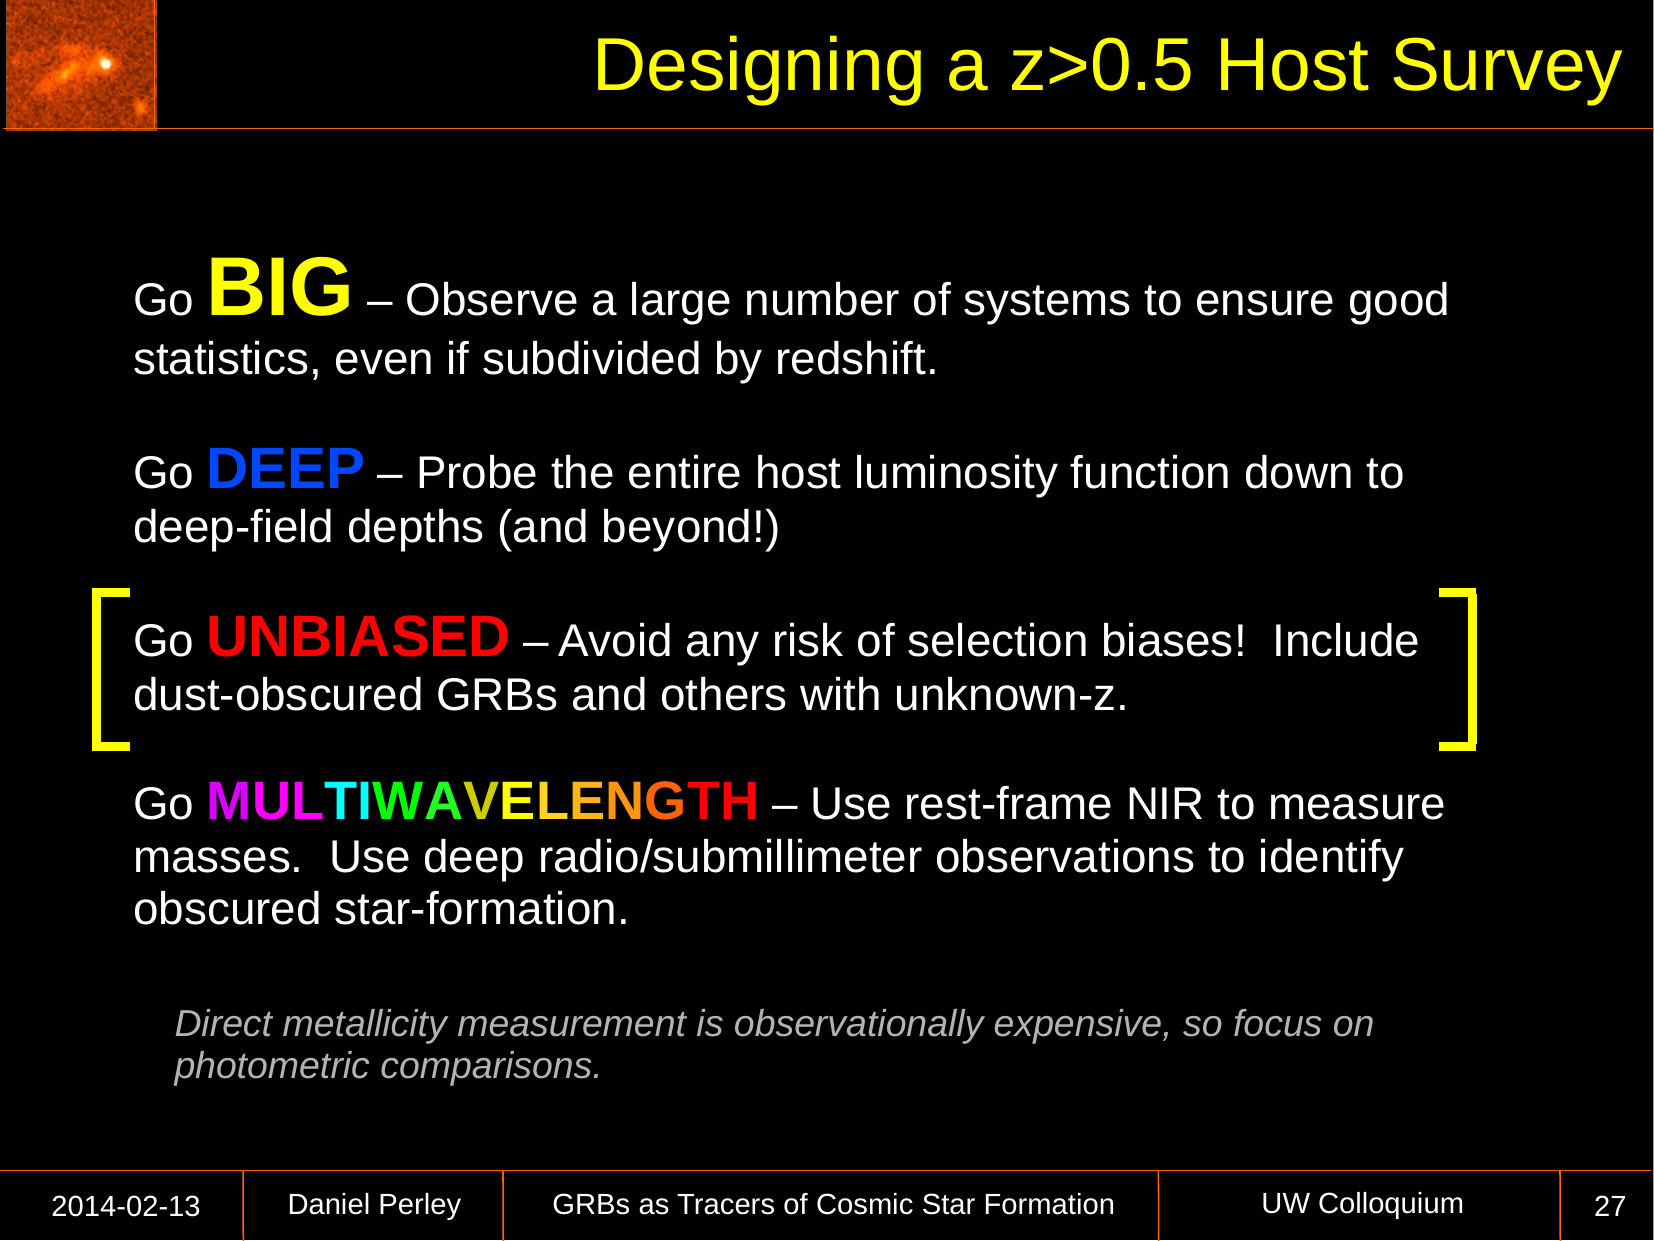

# Designing a z>0.5 Host Survey
Go BIG – Observe a large number of systems to ensure good statistics, even if subdivided by redshift.
Go DEEP – Probe the entire host luminosity function down to
deep-field depths (and beyond!)
Go UNBIASED – Avoid any risk of selection biases! Include
dust-obscured GRBs and others with unknown-z.
Go MULTIWAVELENGTH – Use rest-frame NIR to measure masses. Use deep radio/submillimeter observations to identify obscured star-formation.
Direct metallicity measurement is observationally expensive, so focus on photometric comparisons.
2014-02-13
27